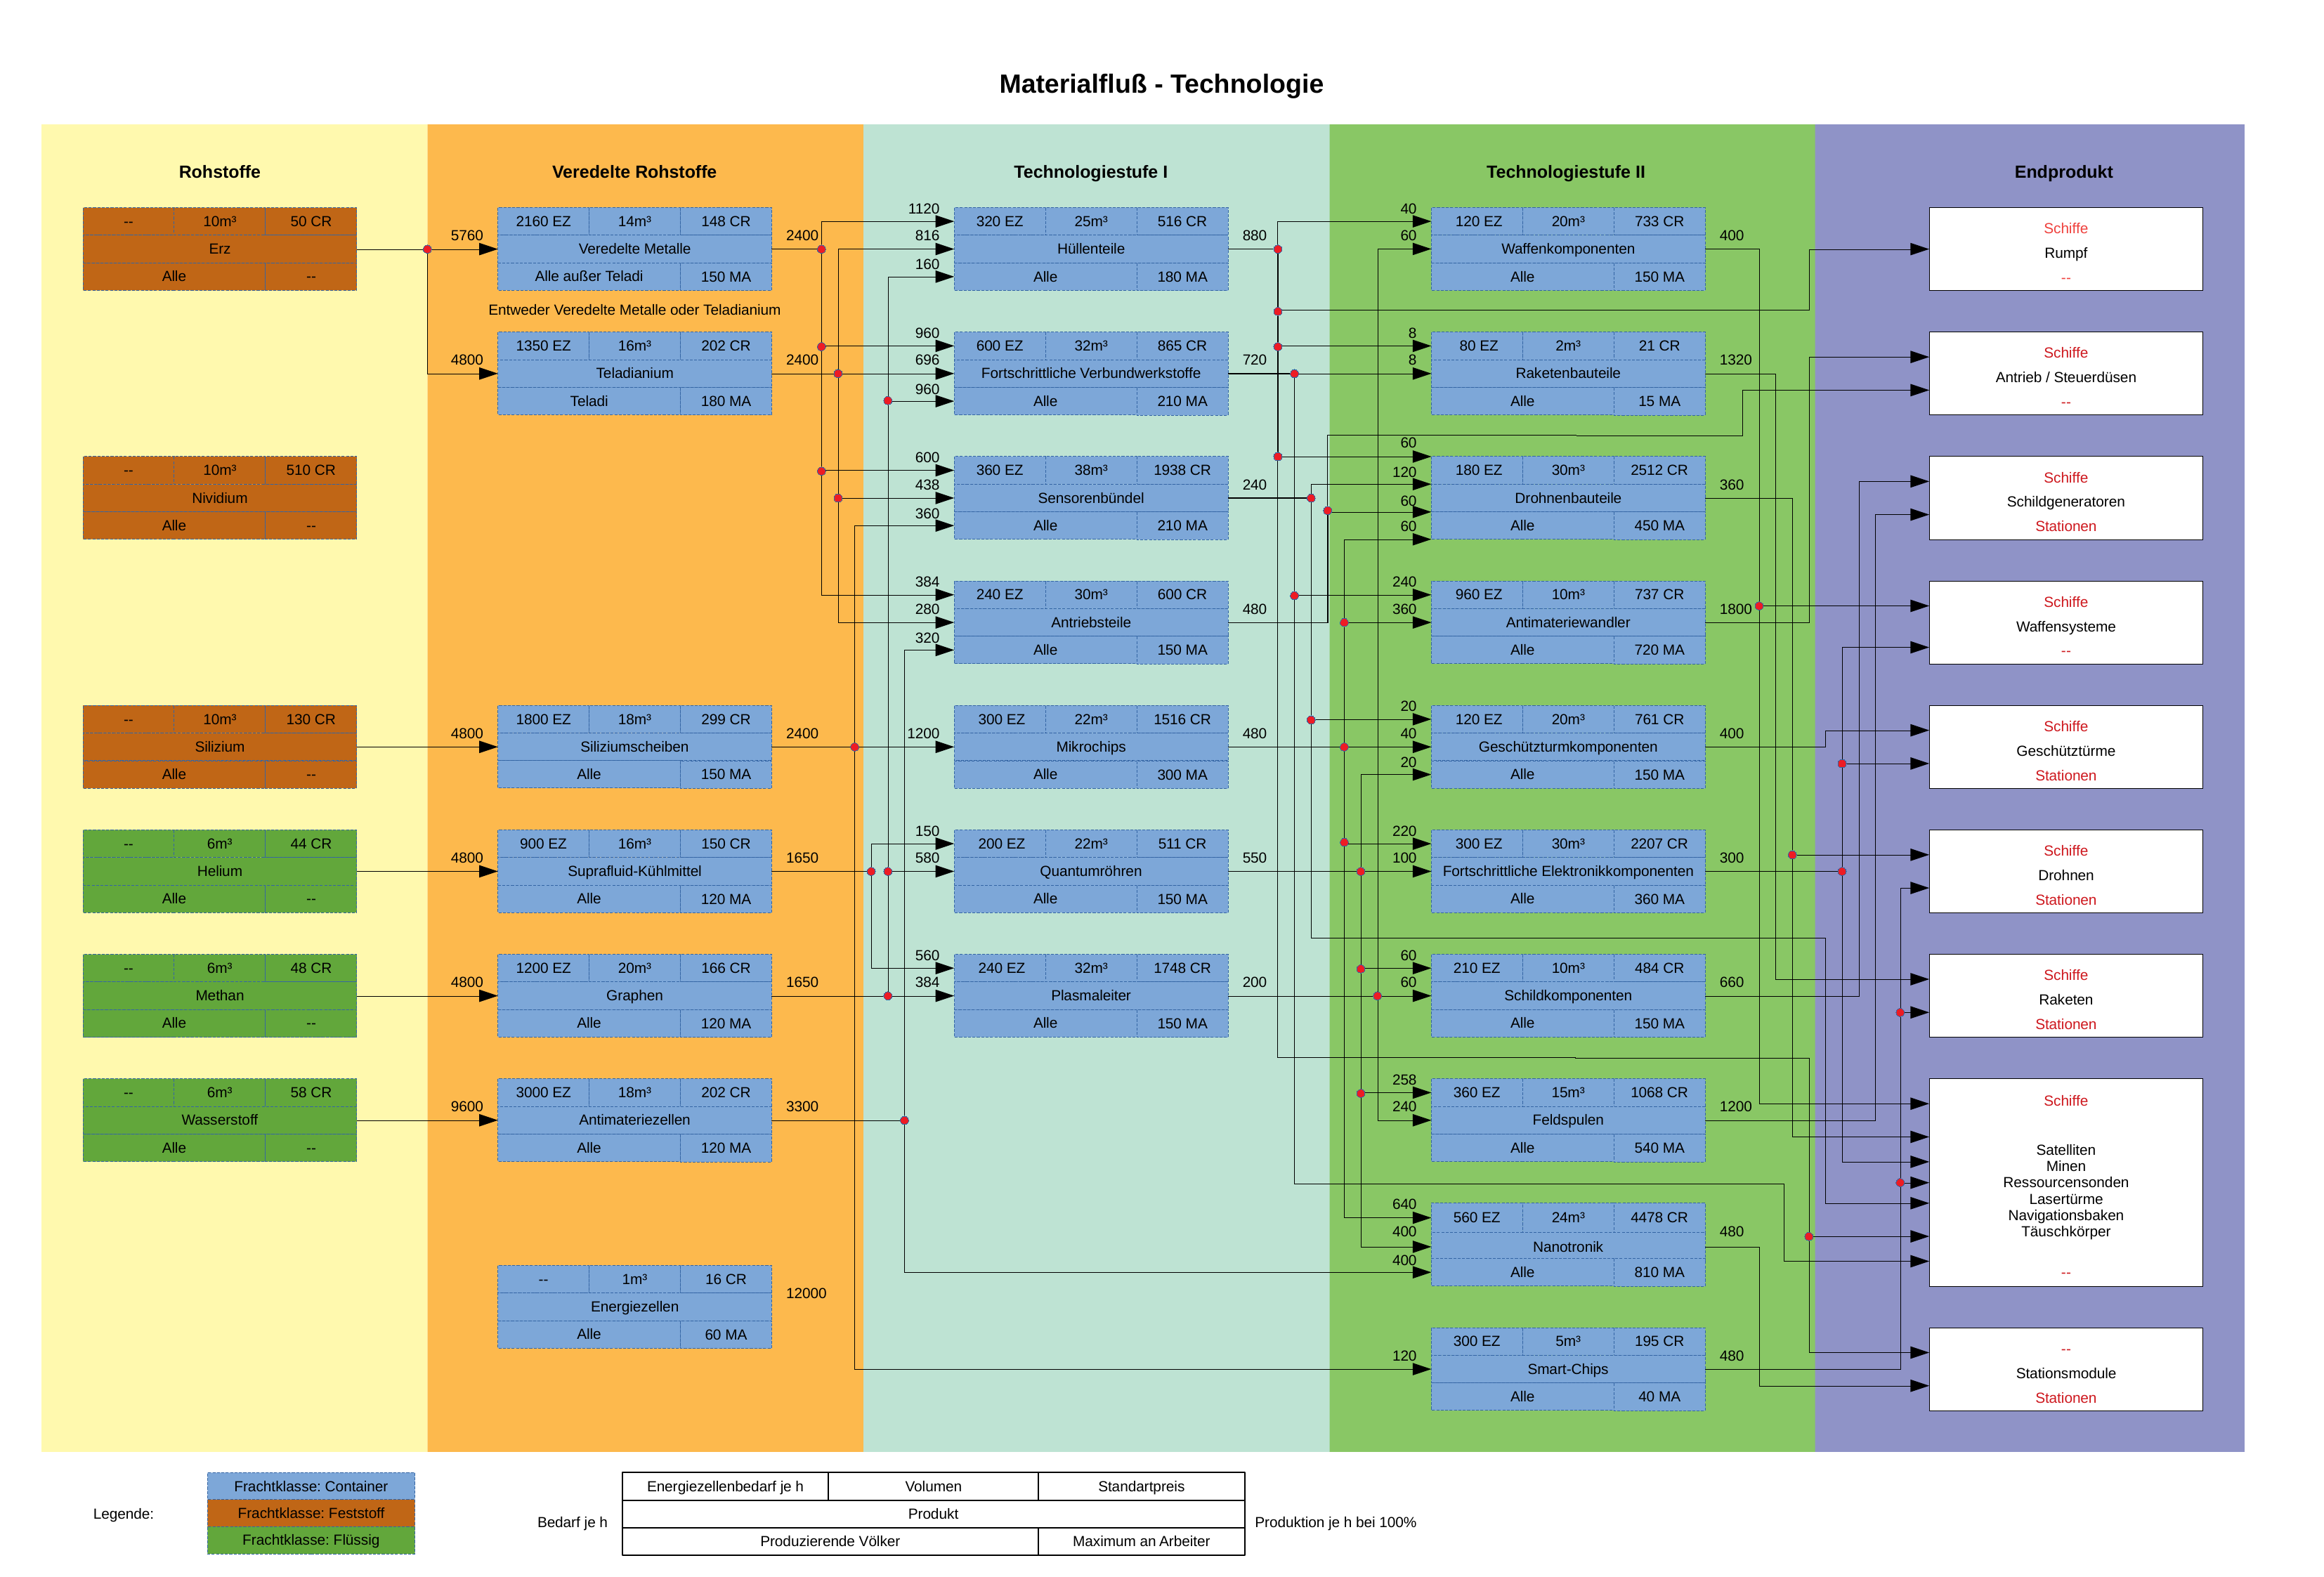

Materialfluß - Technologie
Rohstoffe
Veredelte Rohstoffe
Technologiestufe I
Technologiestufe II
Endprodukt
1120
40
 120 EZ
20m³
733 CR
320 EZ
25m³
516 CR
2160 EZ
14m³
148 CR
--
10m³
50 CR
2160 EZ
14m³
148CR
Schiffe
Rumpf
--
5760
2400
816
880
60
400
Waffenkomponenten
Hüllenteile
Veredelte Metalle
Erz
Veredelte Metalle
160
Alle außer Teladi
Alle
--
150 MA
Alle
Alle
180 MA
150 MA
Entweder Veredelte Metalle oder Teladianium
960
8
1350 EZ
16m³
202 CR
600 EZ
32m³
865 CR
 80 EZ
2m³
21 CR
Schiffe
Antrieb / Steuerdüsen
--
4800
2400
696
720
8
1320
Teladianium
Fortschrittliche Verbundwerkstoffe
Raketenbauteile
960
Teladi
180 MA
Alle
Alle
210 MA
15 MA
60
600
--
10m³
510 CR
360 EZ
38m³
1938 CR
 180 EZ
30m³
2512 CR
Schiffe
Schildgeneratoren
Stationen
120
438
240
360
Nividium
Sensorenbündel
Drohnenbauteile
60
360
Alle
--
Alle
Alle
210 MA
450 MA
60
384
240
240 EZ
30m³
600 CR
 960 EZ
10m³
737 CR
Schiffe
Waffensysteme
--
280
480
360
1800
Antriebsteile
Antimateriewandler
320
Alle
Alle
150 MA
720 MA
20
--
10m³
130 CR
1800 EZ
18m³
299 CR
 300 EZ
22m³
1516 CR
 120 EZ
20m³
761 CR
Schiffe
Geschütztürme
Stationen
4800
2400
1200
480
40
400
Silizium
Siliziumscheiben
Mikrochips
Geschützturmkomponenten
20
Alle
Alle
--
150 MA
Alle
Alle
300 MA
150 MA
150
220
--
6m³
44 CR
900 EZ
16m³
150 CR
 200 EZ
22m³
511 CR
 300 EZ
30m³
2207 CR
Schiffe
Drohnen
Stationen
4800
1650
580
550
100
300
Helium
Suprafluid-Kühlmittel
Quantumröhren
Fortschrittliche Elektronikkomponenten
Alle
--
Alle
Alle
Alle
120 MA
150 MA
360 MA
560
60
--
6m³
48 CR
1200 EZ
20m³
166 CR
 240 EZ
32m³
1748 CR
210 EZ
10m³
484 CR
Schiffe
Raketen
Stationen
4800
1650
384
200
60
660
Methan
Graphen
Plasmaleiter
Schildkomponenten
Alle
Alle
--
Alle
Alle
Alle
120 MA
150 MA
150 MA
258
--
6m³
58 CR
3000 EZ
18m³
202 CR
360 EZ
15m³
1068 CR
Schiffe
Satelliten
Minen
Ressourcensonden
Lasertürme
Navigationsbaken
Täuschkörper
--
9600
3300
240
1200
Wasserstoff
Antimateriezellen
Feldspulen
Alle
--
Alle
Alle
120 MA
540 MA
640
560 EZ
24m³
4478 CR
400
480
Nanotronik
400
Alle
810 MA
--
1m³
16 CR
12000
Energiezellen
Alle
60 MA
300 EZ
5m³
195 CR
--
Stationsmodule
Stationen
120
480
Smart-Chips
Alle
40 MA
Frachtklasse: Container
Energiezellenbedarf je h
Volumen
Standartpreis
Frachtklasse: Feststoff
Produkt
Legende:
Produktion je h bei 100%
Bedarf je h
Frachtklasse: Flüssig
Maximum an Arbeiter
Produzierende Völker